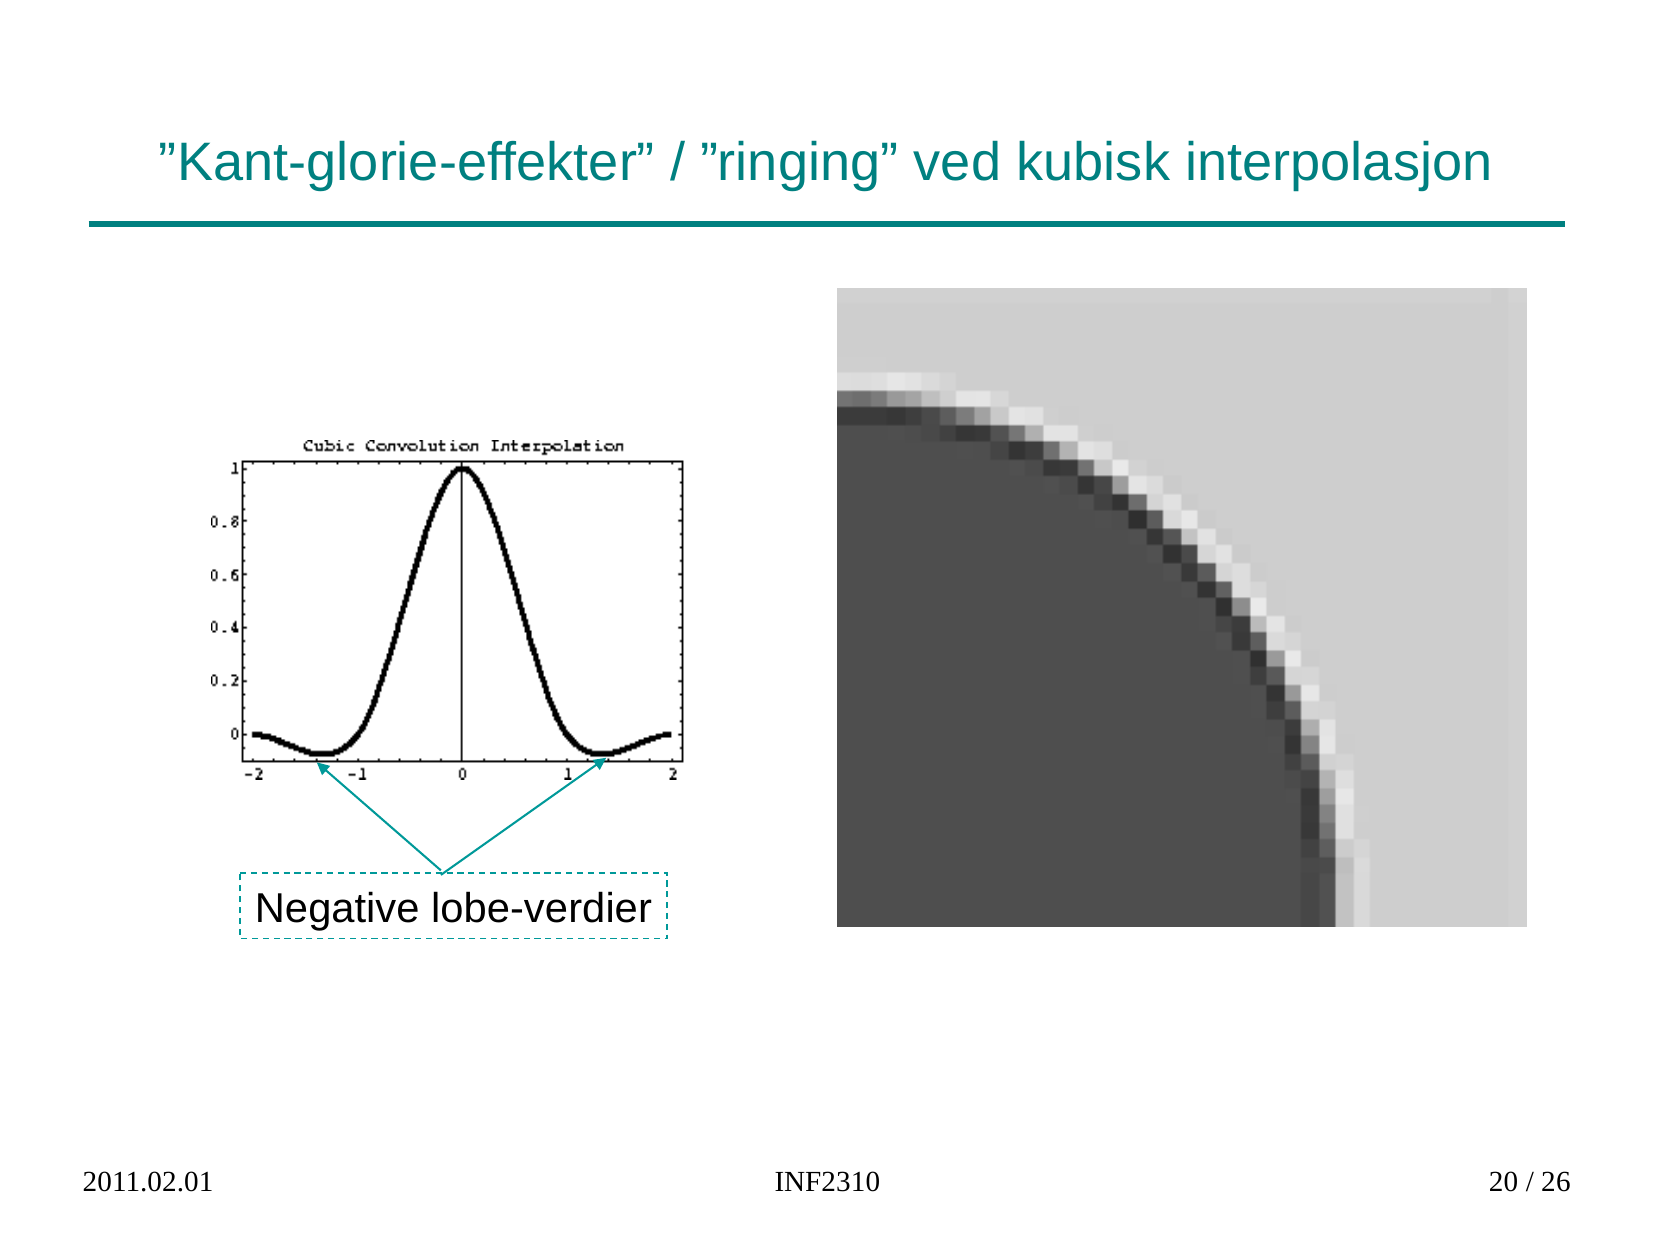

# ”Kant-glorie-effekter” / ”ringing” ved kubisk interpolasjon
Negative lobe-verdier
2011.02.01
INF2310
20